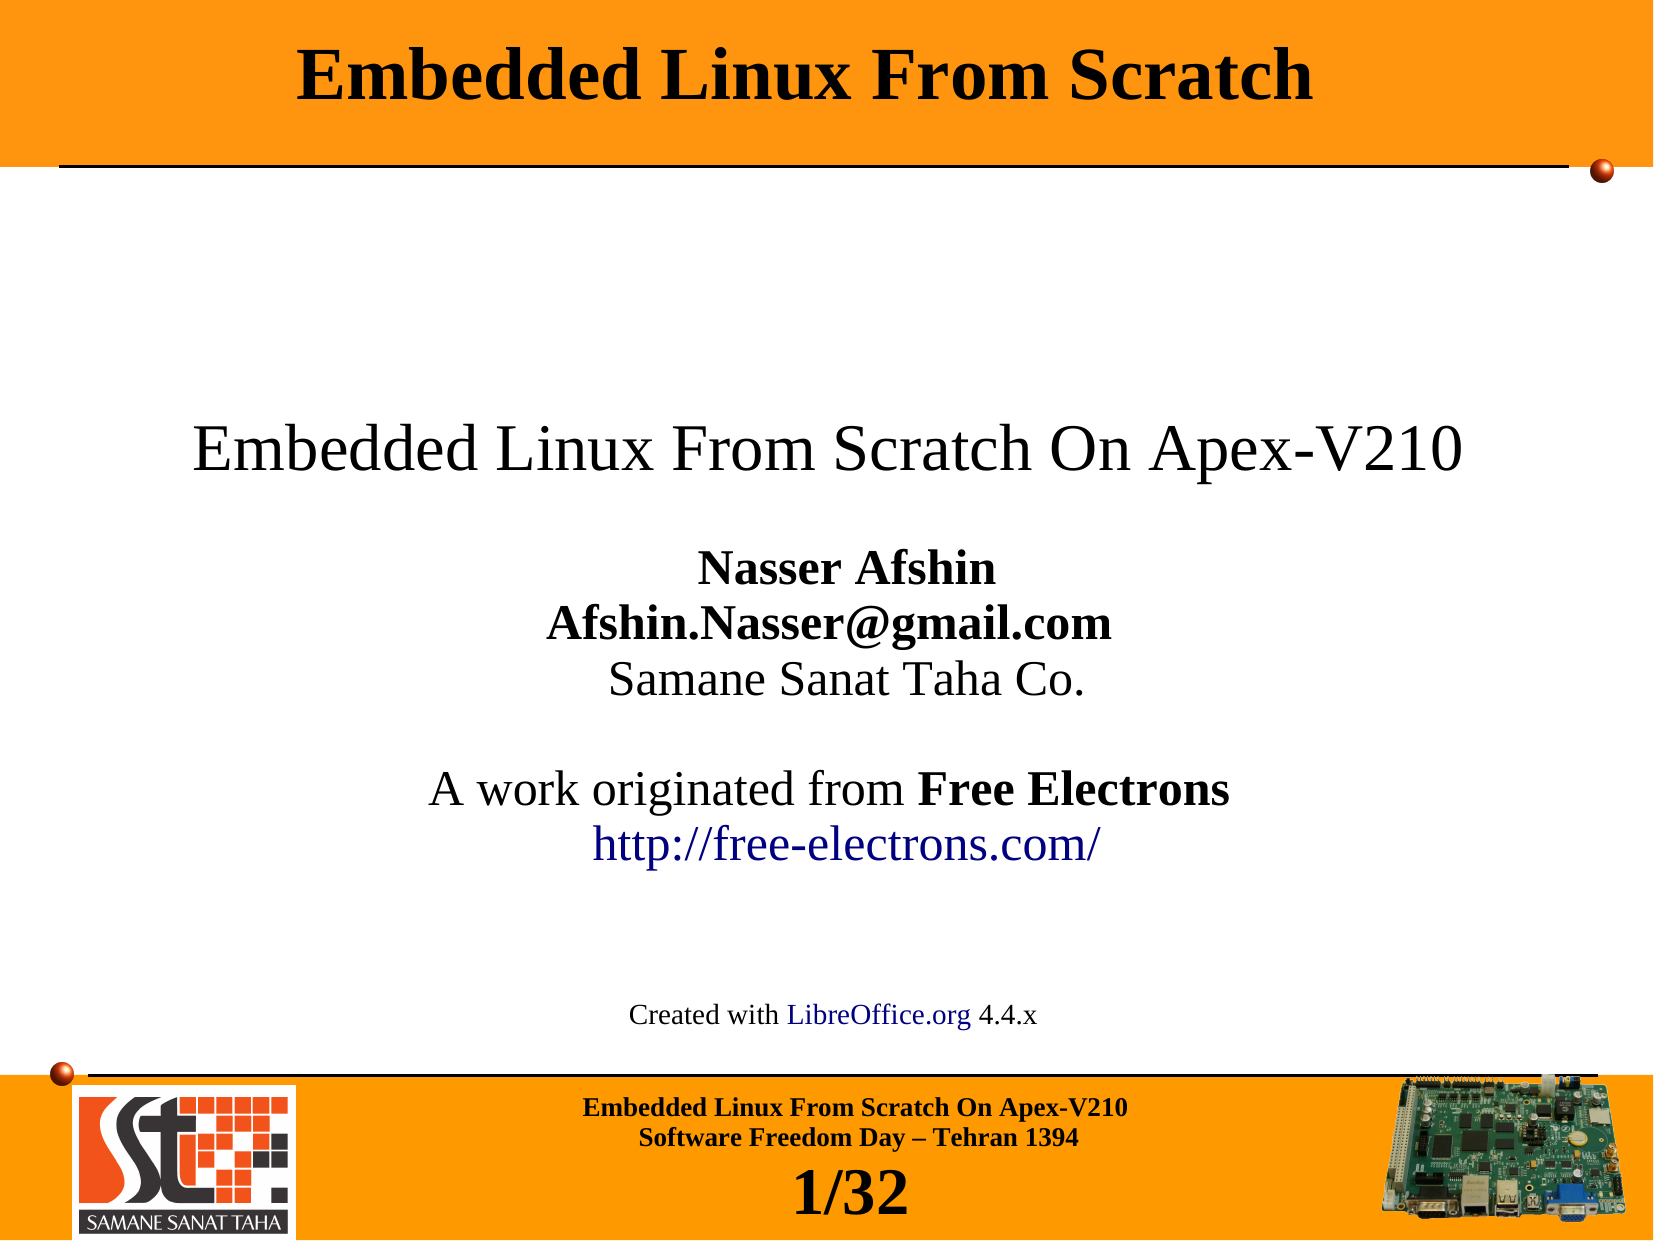

# Embedded Linux From Scratch
Embedded Linux From Scratch On Apex-V210
Nasser Afshin
Afshin.Nasser@gmail.com
Samane Sanat Taha Co.
A work originated from Free Electrons
http://free-electrons.com/
Created with LibreOffice.org 4.4.x